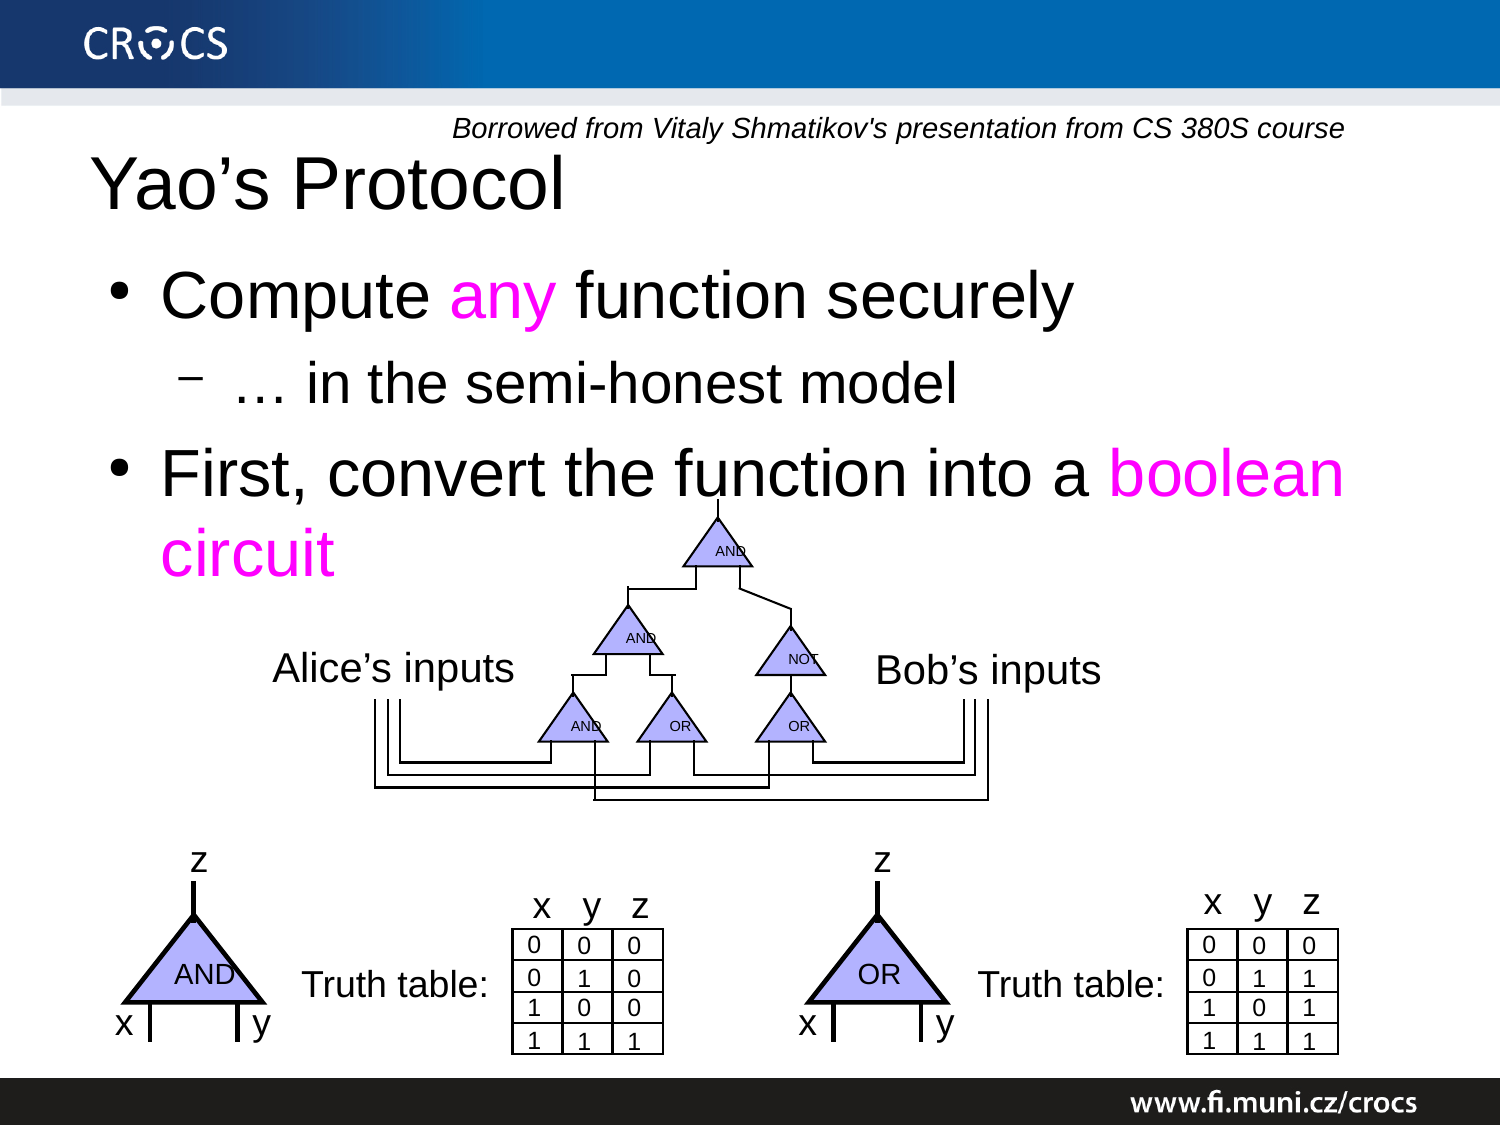

Borrowed from Vitaly Shmatikov's presentation from CS 380S course
Yao’s Protocol
# Compute any function securely
… in the semi-honest model
First, convert the function into a boolean circuit
AND
AND
NOT
Alice’s inputs
Bob’s inputs
AND
OR
OR
z
z
x
y
z
x
y
z
AND
OR
0
0
0
0
0
0
Truth table:
Truth table:
0
0
1
0
1
1
1
1
0
0
0
1
x
y
x
y
1
1
1
1
1
1